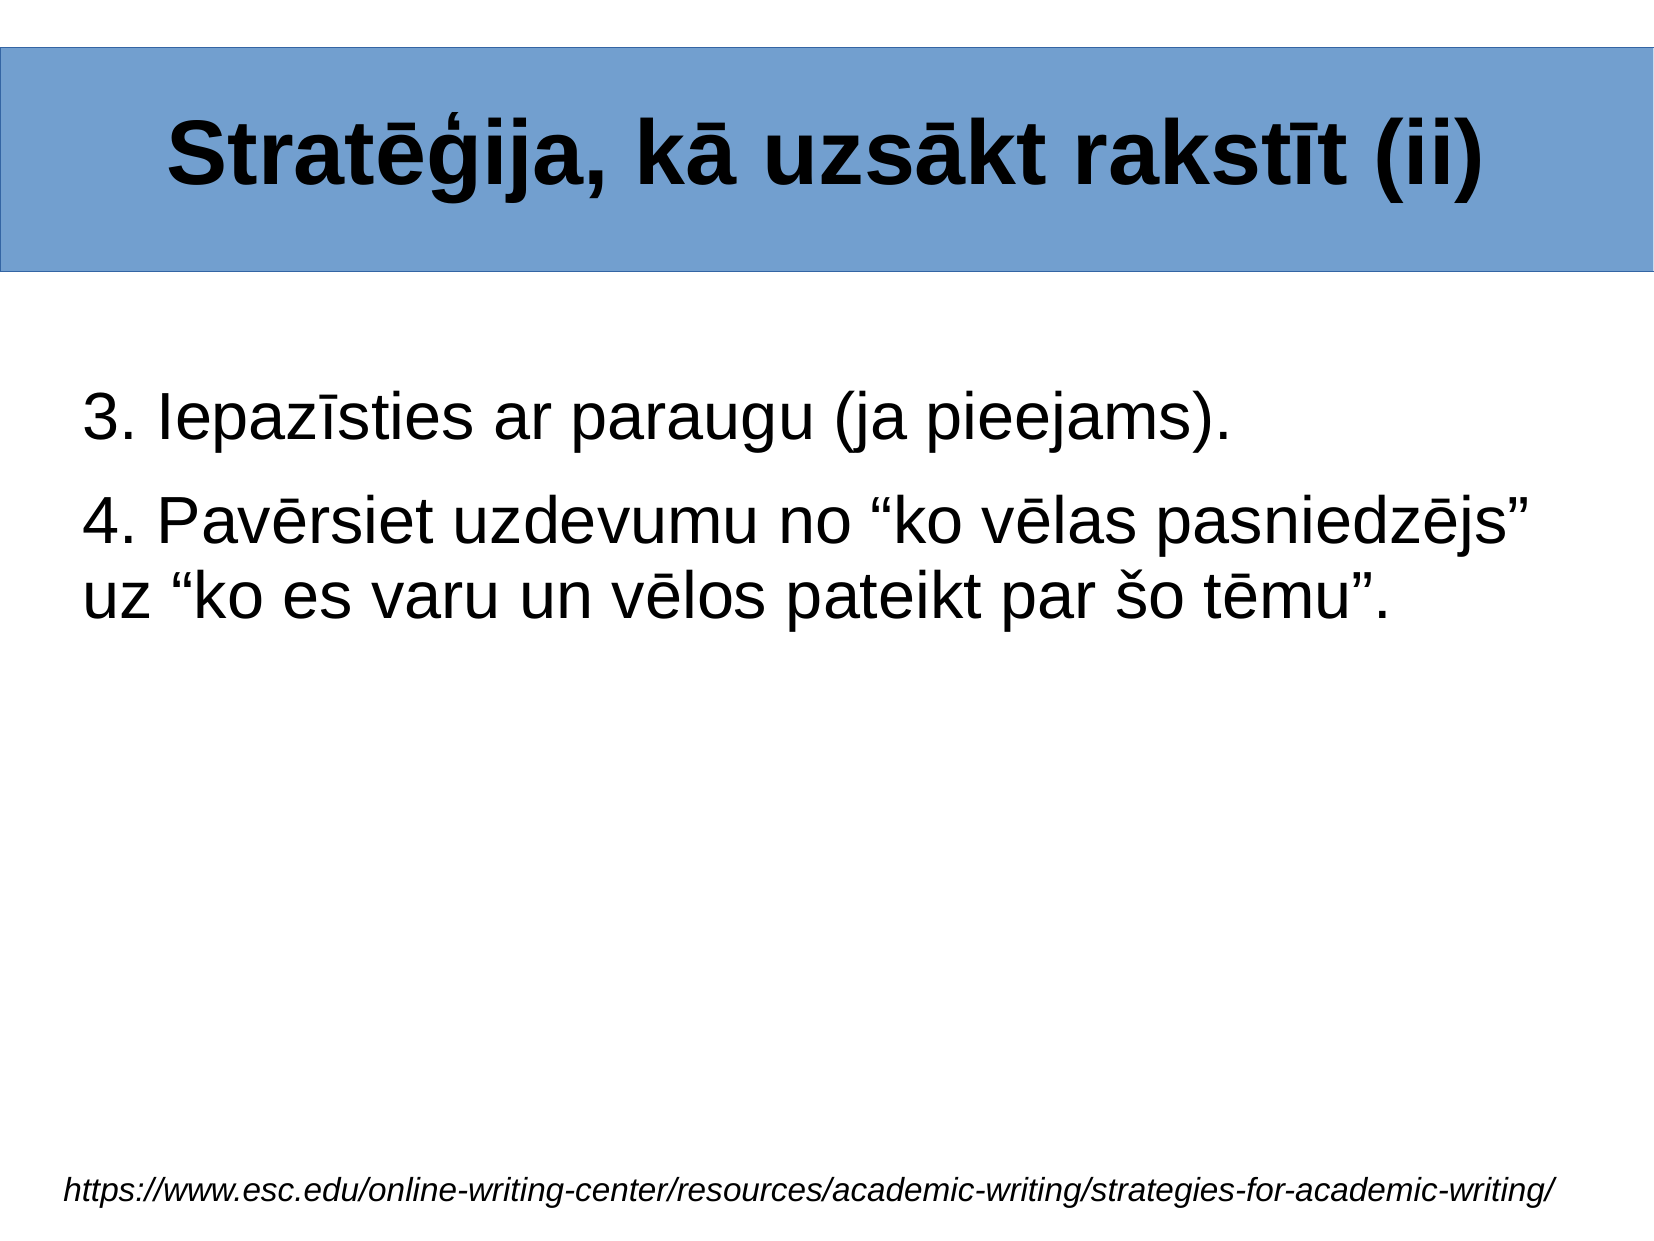

# Stratēģija, kā uzsākt rakstīt (ii)
3. Iepazīsties ar paraugu (ja pieejams).
4. Pavērsiet uzdevumu no “ko vēlas pasniedzējs” uz “ko es varu un vēlos pateikt par šo tēmu”.
https://www.esc.edu/online-writing-center/resources/academic-writing/strategies-for-academic-writing/